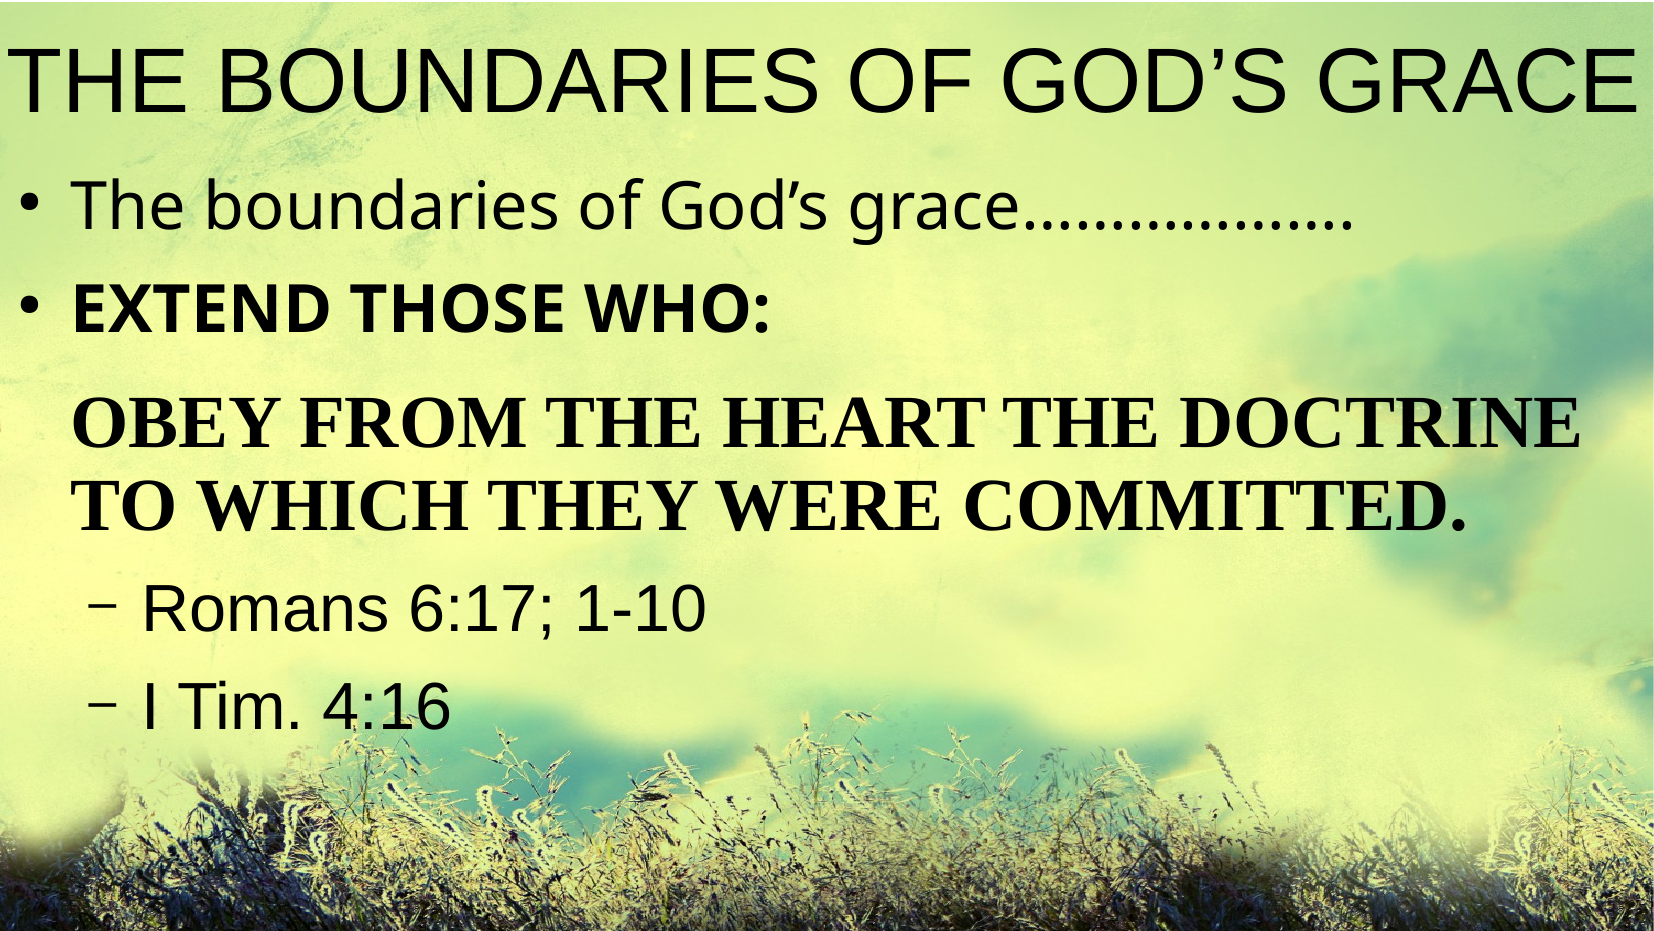

# THE BOUNDARIES OF GOD’S GRACE
The boundaries of God’s grace……………….
EXTEND THOSE WHO:
OBEY FROM THE HEART THE DOCTRINE TO WHICH THEY WERE COMMITTED.
Romans 6:17; 1-10
I Tim. 4:16